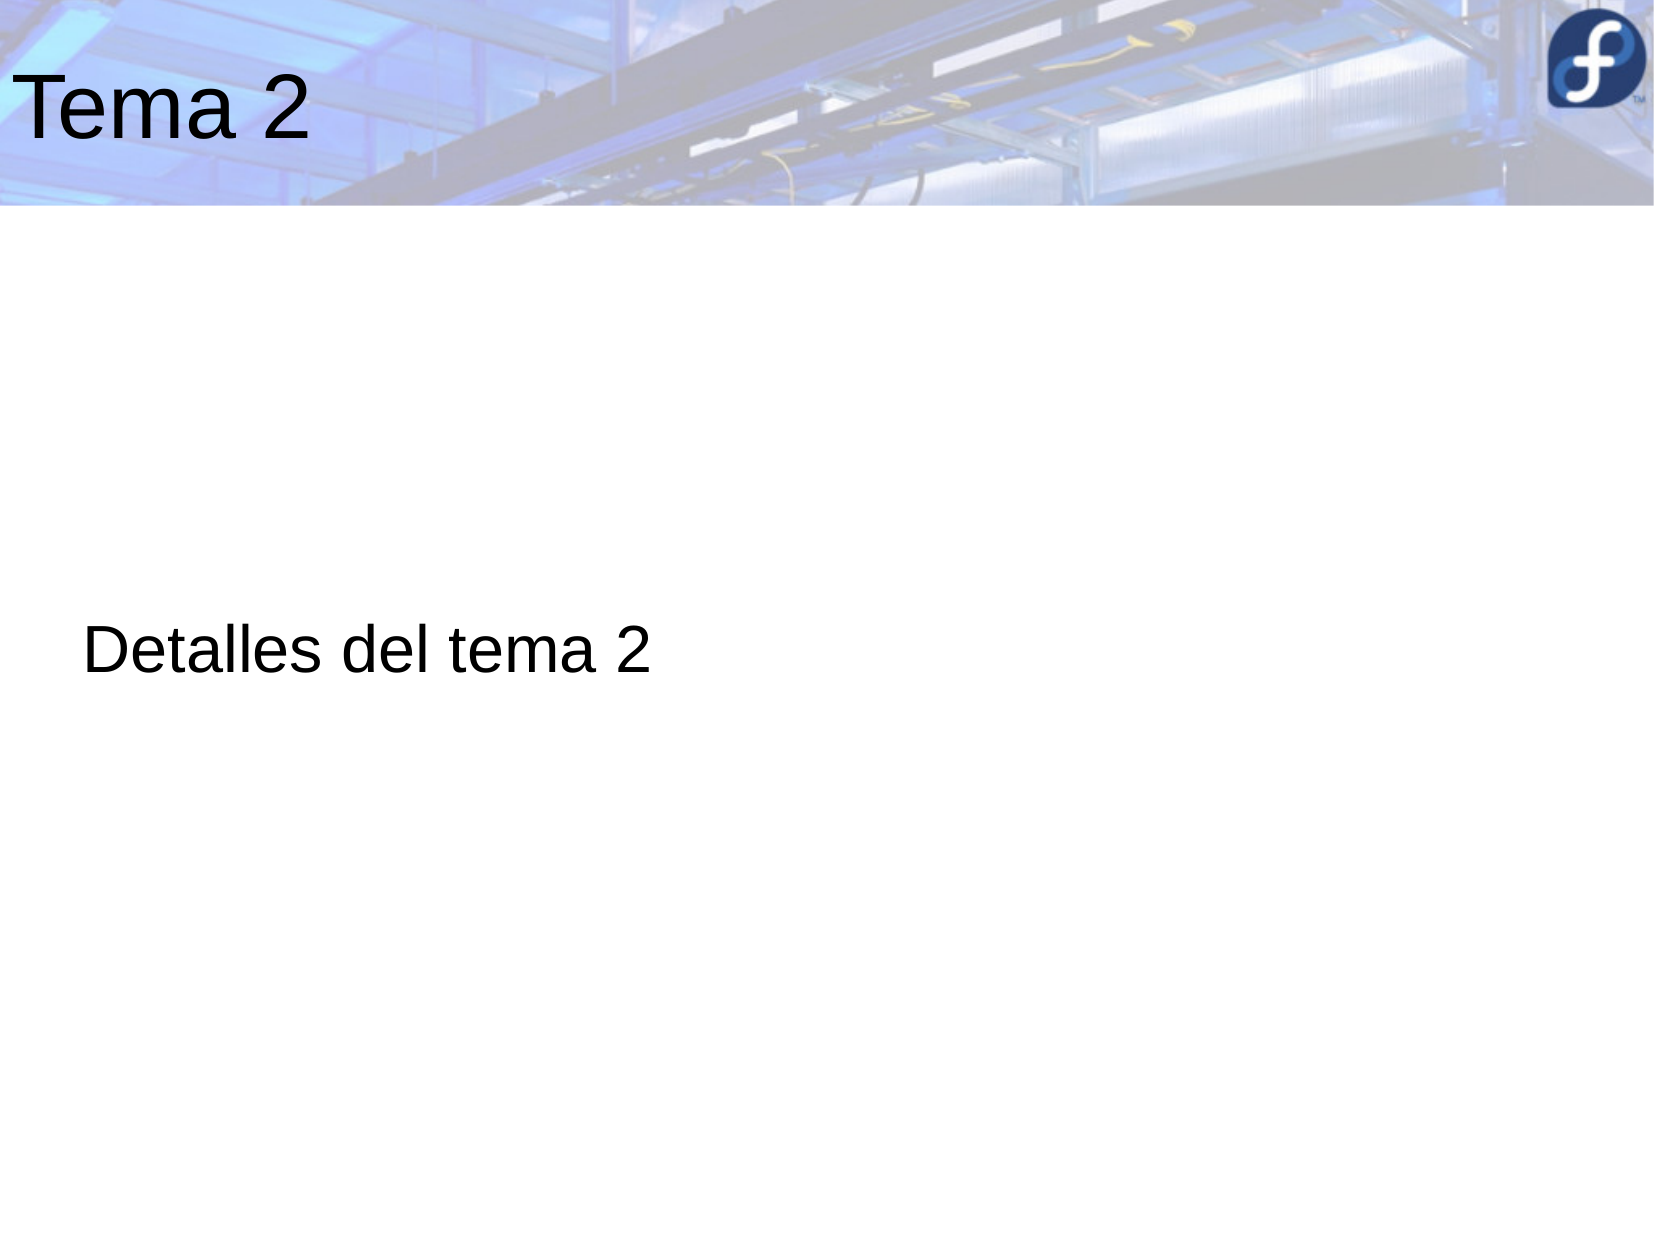

# Tema 2
Detalles del tema 2